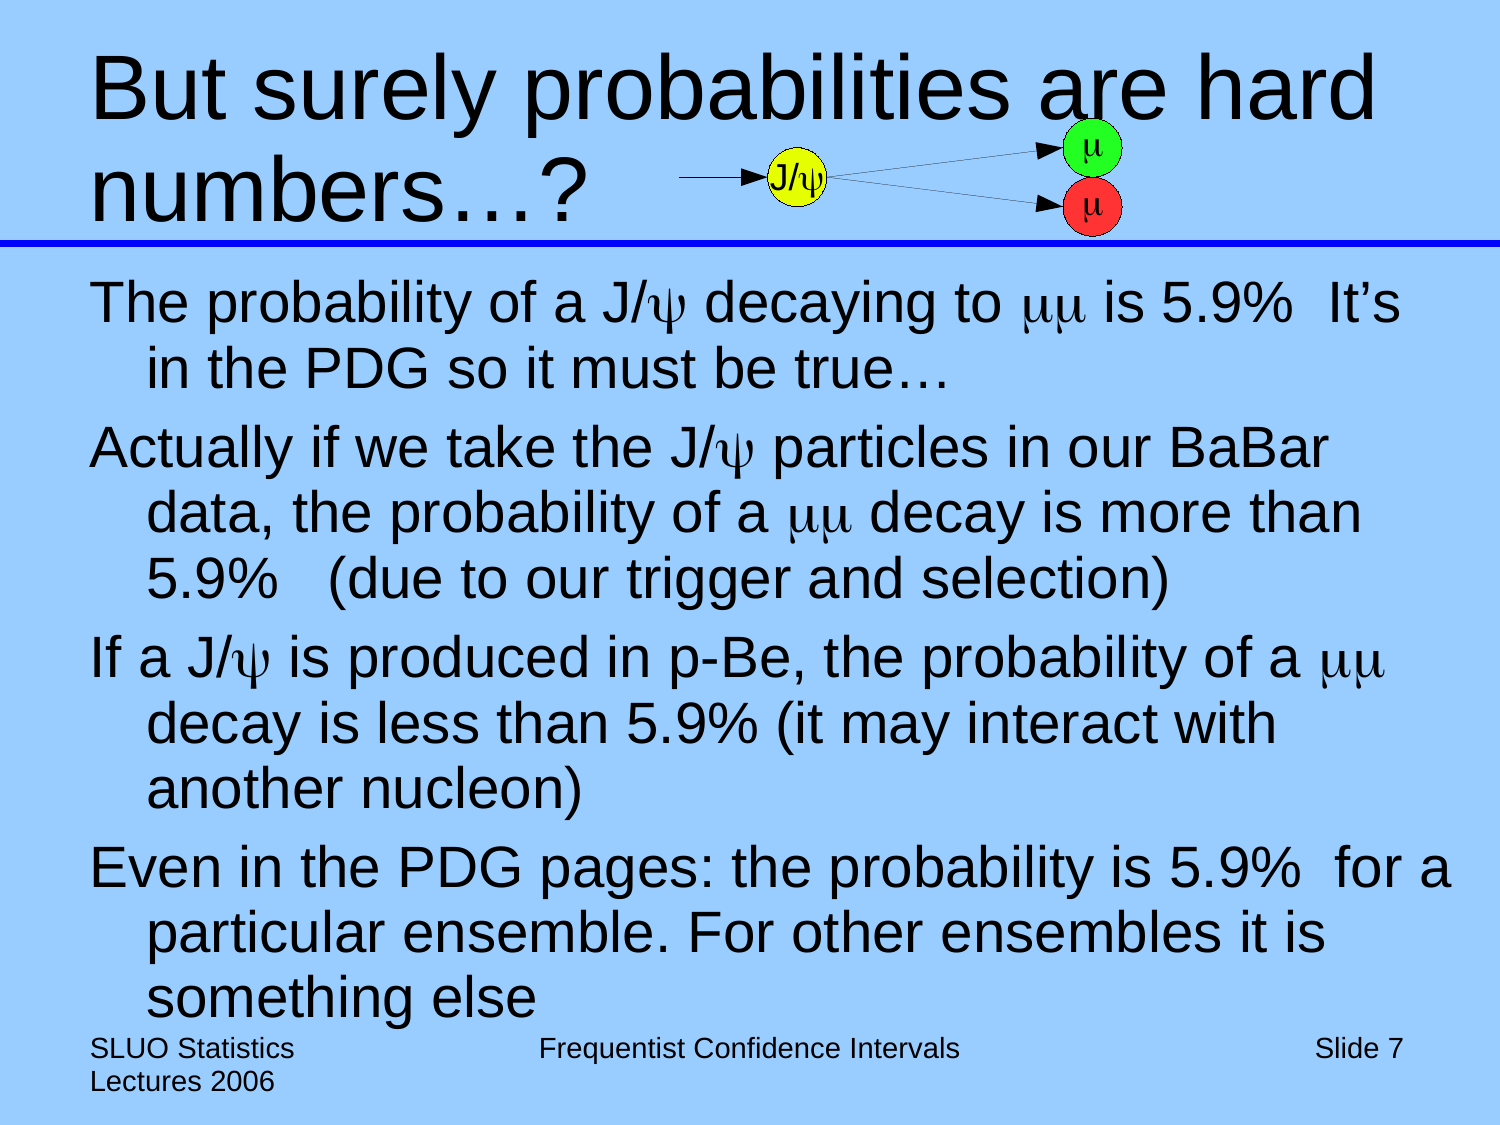

# But surely probabilities are hard numbers…?

J/
J/

The probability of a J/ decaying to  is 5.9% It’s in the PDG so it must be true…
Actually if we take the J/ particles in our BaBar data, the probability of a mm decay is more than 5.9% (due to our trigger and selection)
If a J/ is produced in p-Be, the probability of a  decay is less than 5.9% (it may interact with another nucleon)
Even in the PDG pages: the probability is 5.9% for a particular ensemble. For other ensembles it is something else
7